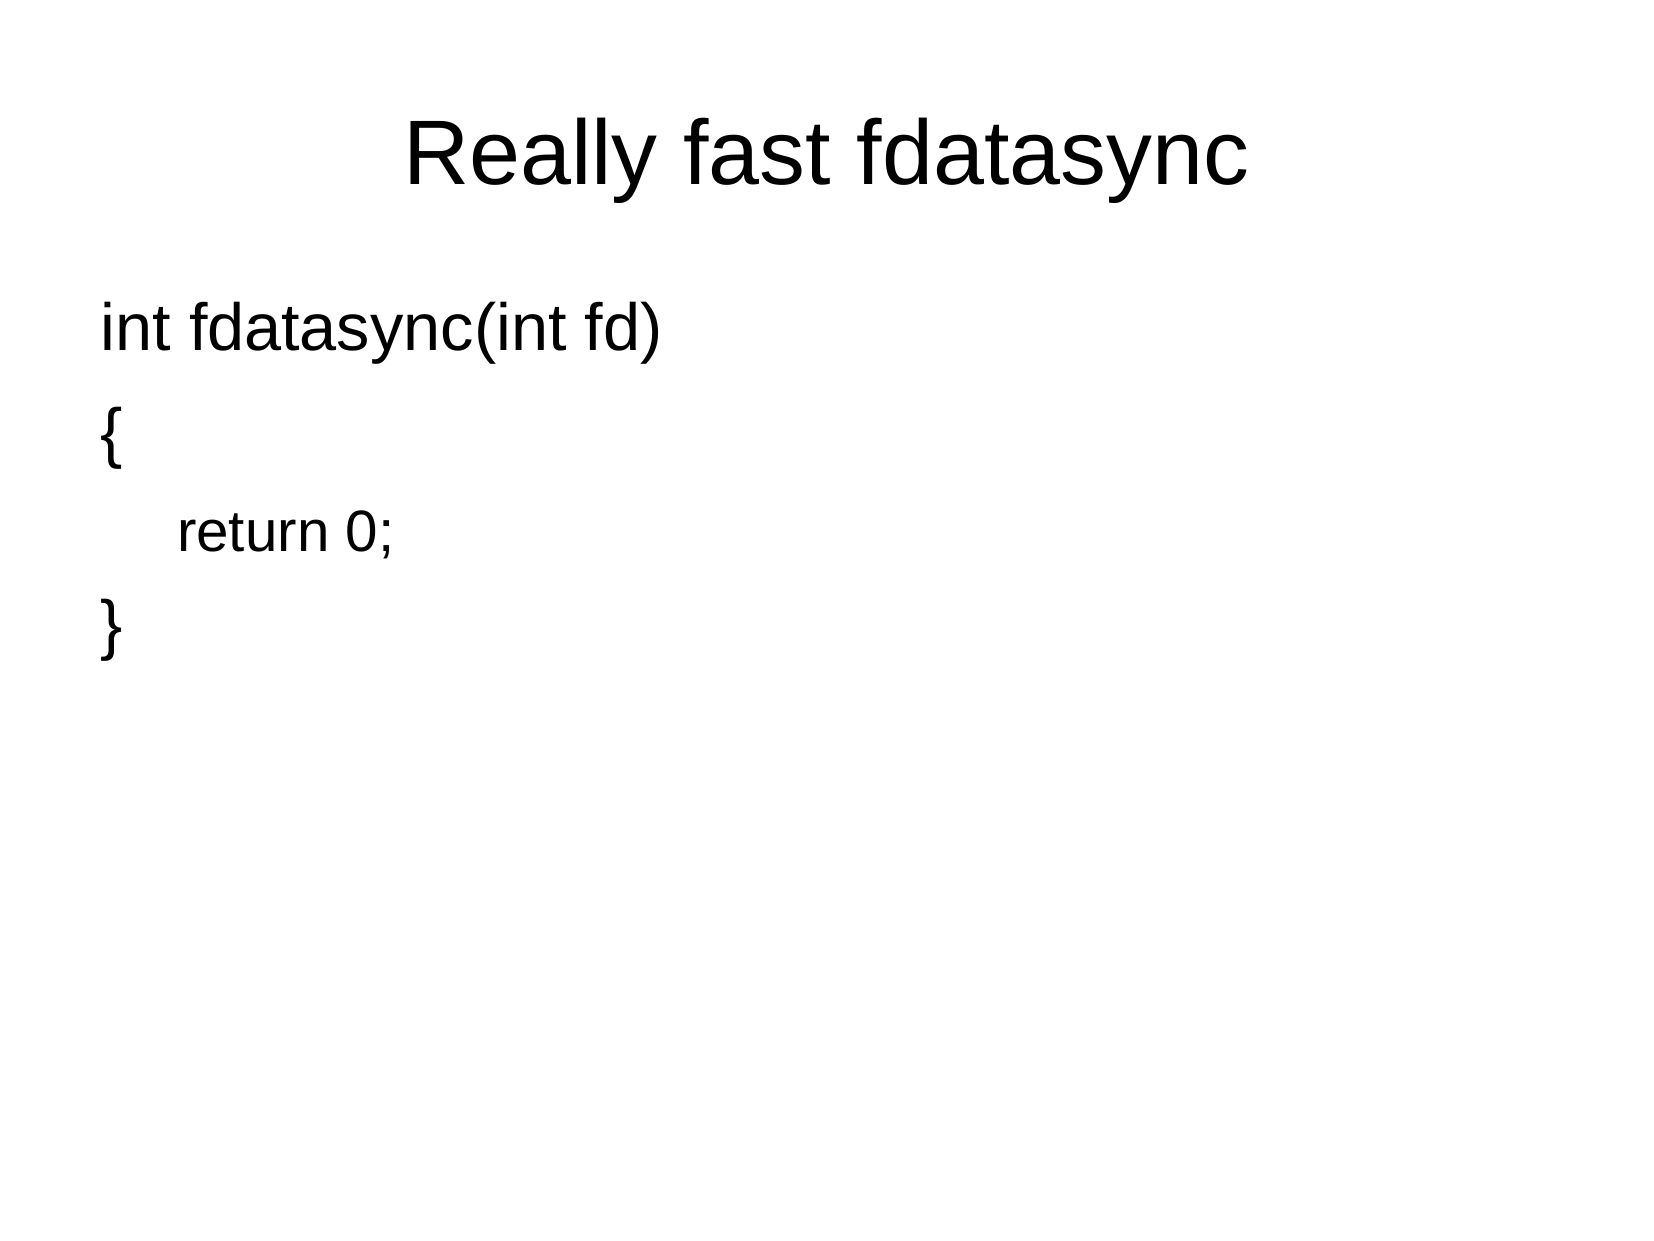

# Really fast fdatasync
int fdatasync(int fd)
{
return 0;
}